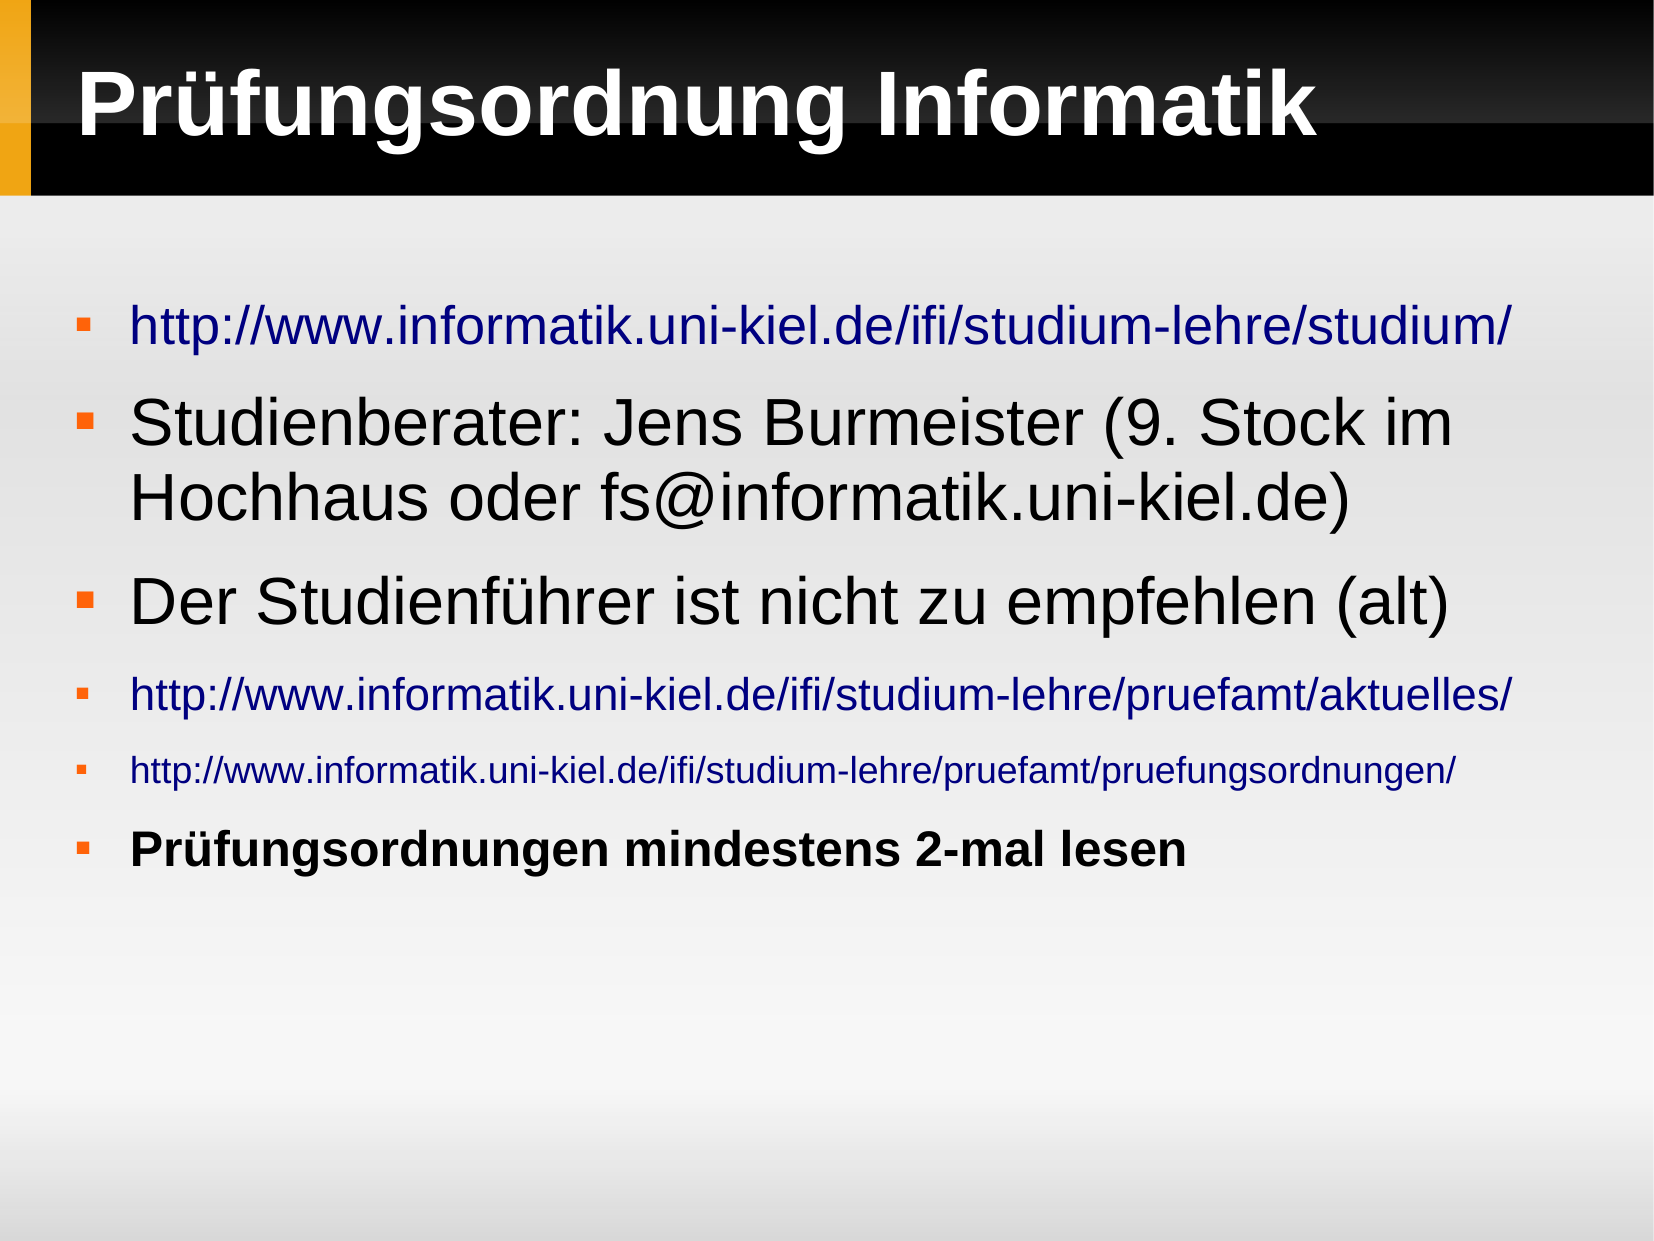

# Prüfungsordnung Informatik
http://www.informatik.uni-kiel.de/ifi/studium-lehre/studium/
Studienberater: Jens Burmeister (9. Stock im Hochhaus oder fs@informatik.uni-kiel.de)
Der Studienführer ist nicht zu empfehlen (alt)
http://www.informatik.uni-kiel.de/ifi/studium-lehre/pruefamt/aktuelles/
http://www.informatik.uni-kiel.de/ifi/studium-lehre/pruefamt/pruefungsordnungen/
Prüfungsordnungen mindestens 2-mal lesen